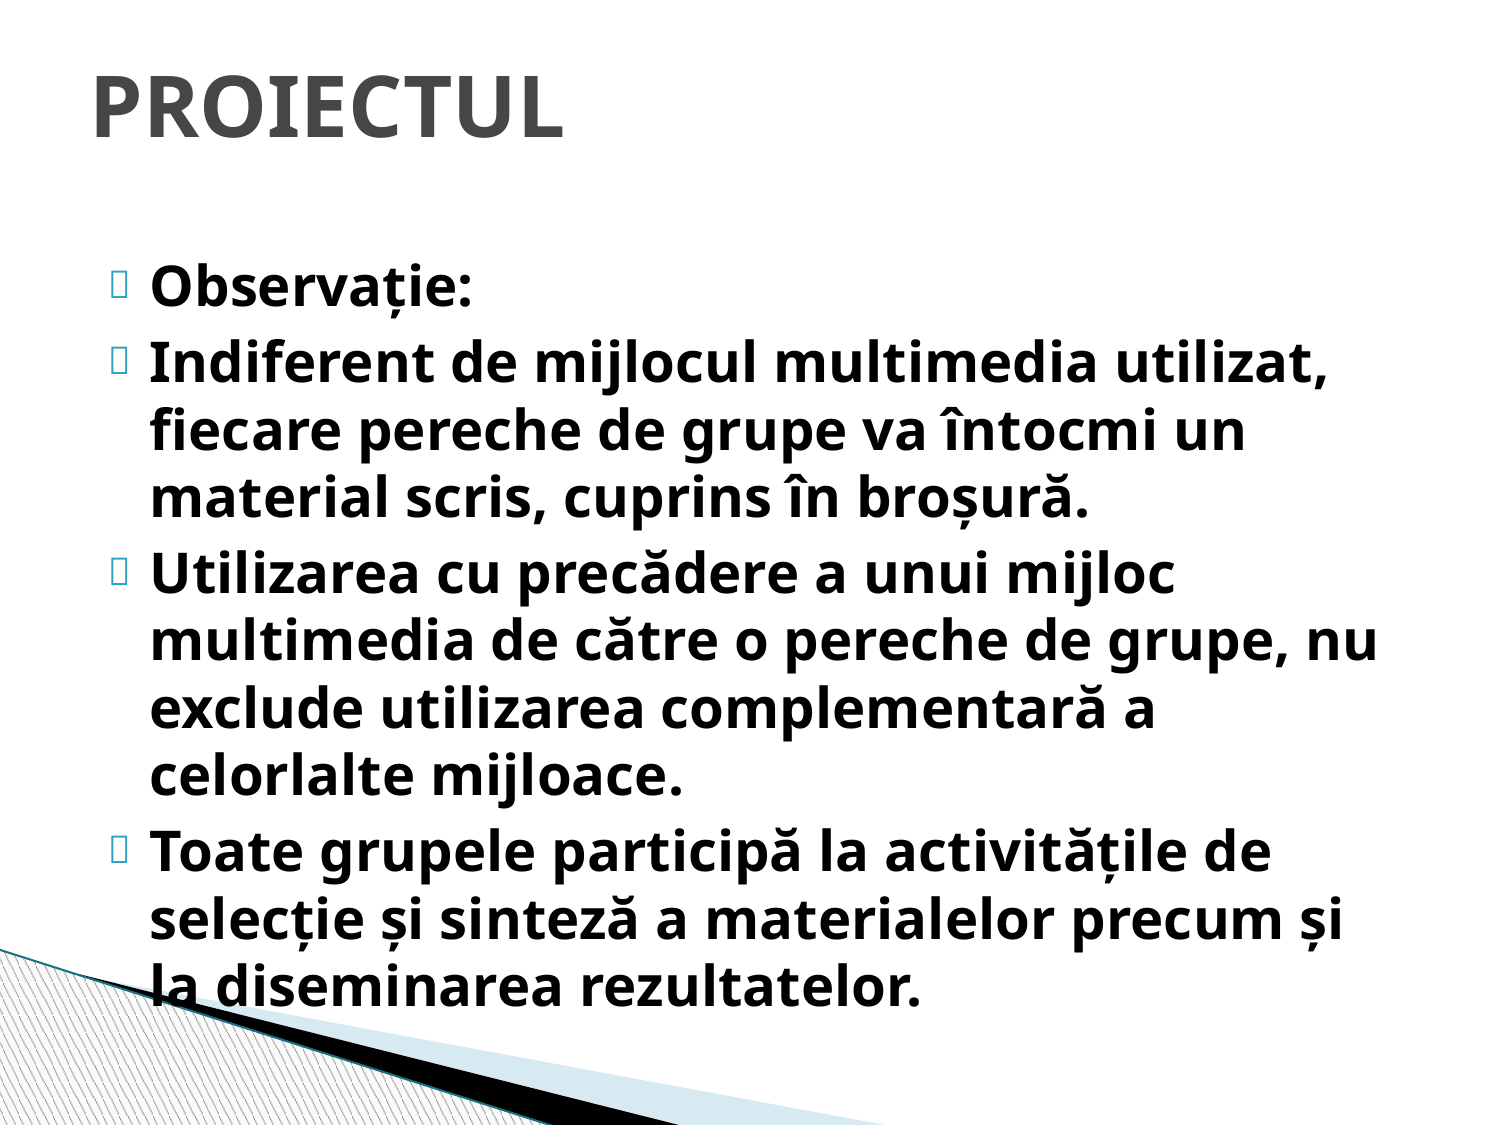

PROIECTUL
# Observație:
Indiferent de mijlocul multimedia utilizat, fiecare pereche de grupe va întocmi un material scris, cuprins în broșură.
Utilizarea cu precădere a unui mijloc multimedia de către o pereche de grupe, nu exclude utilizarea complementară a celorlalte mijloace.
Toate grupele participă la activitățile de selecție și sinteză a materialelor precum și la diseminarea rezultatelor.